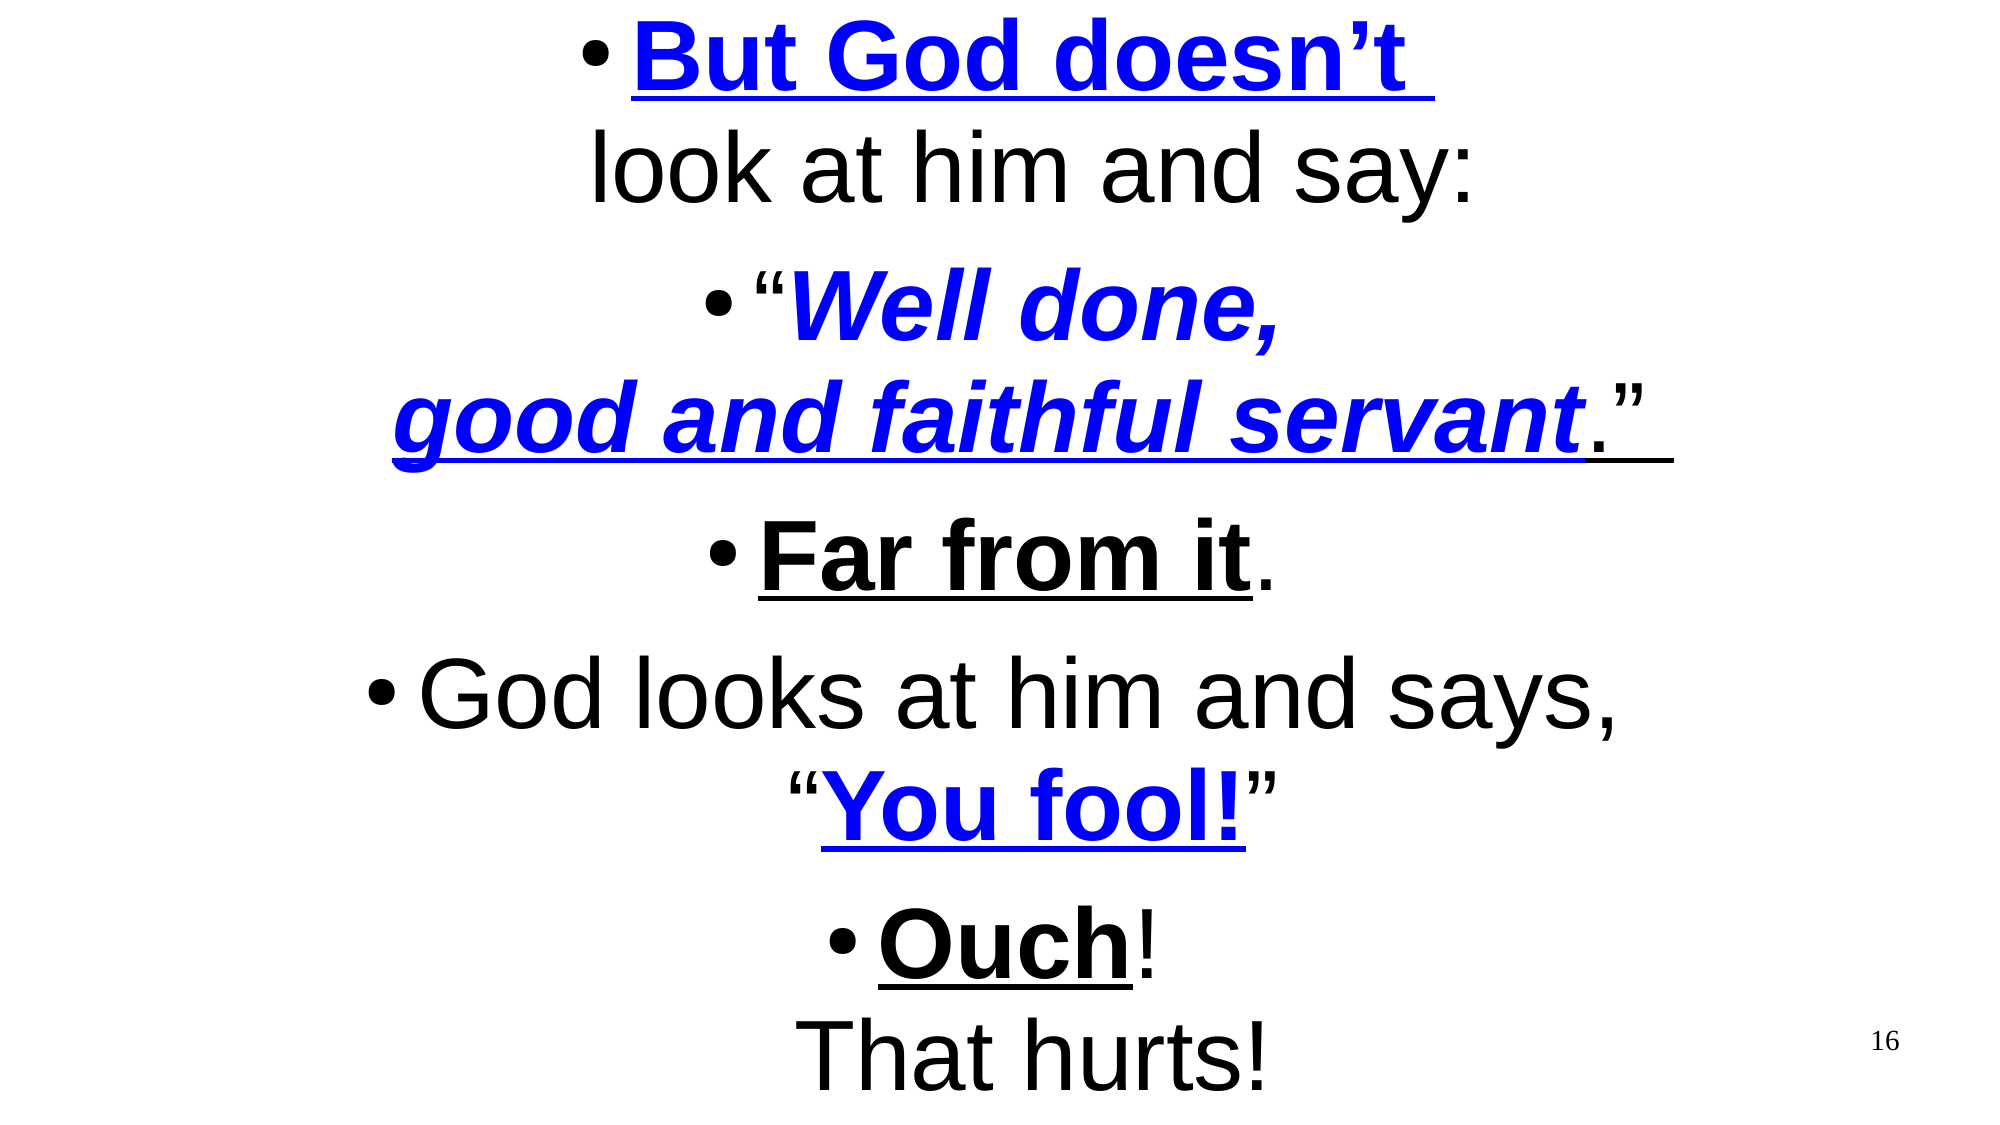

# But God doesn’t look at him and say:
“Well done,
good and faithful servant.”
Far from it.
God looks at him and says,
“You fool!”
Ouch!
That hurts!
16